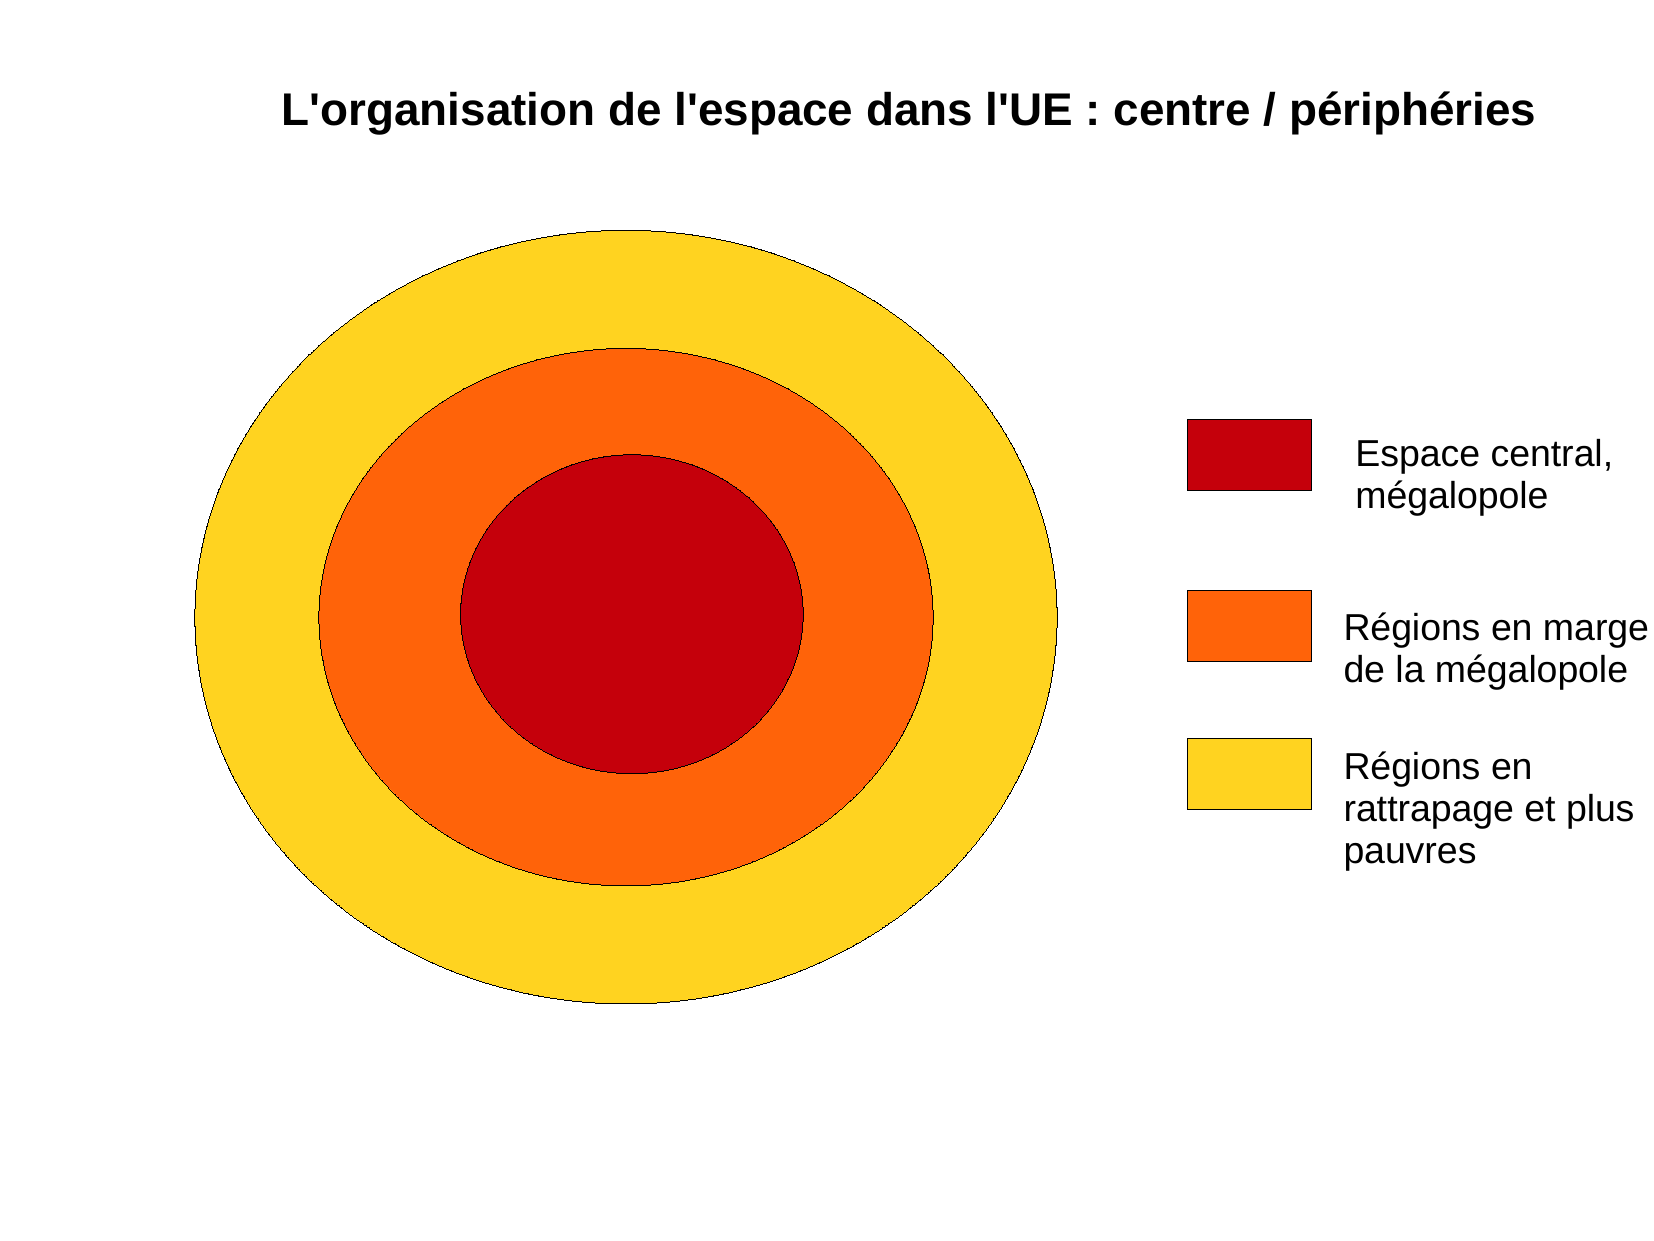

L'organisation de l'espace dans l'UE : centre / périphéries
Espace central, mégalopole
Régions en marge de la mégalopole
Régions en rattrapage et plus pauvres